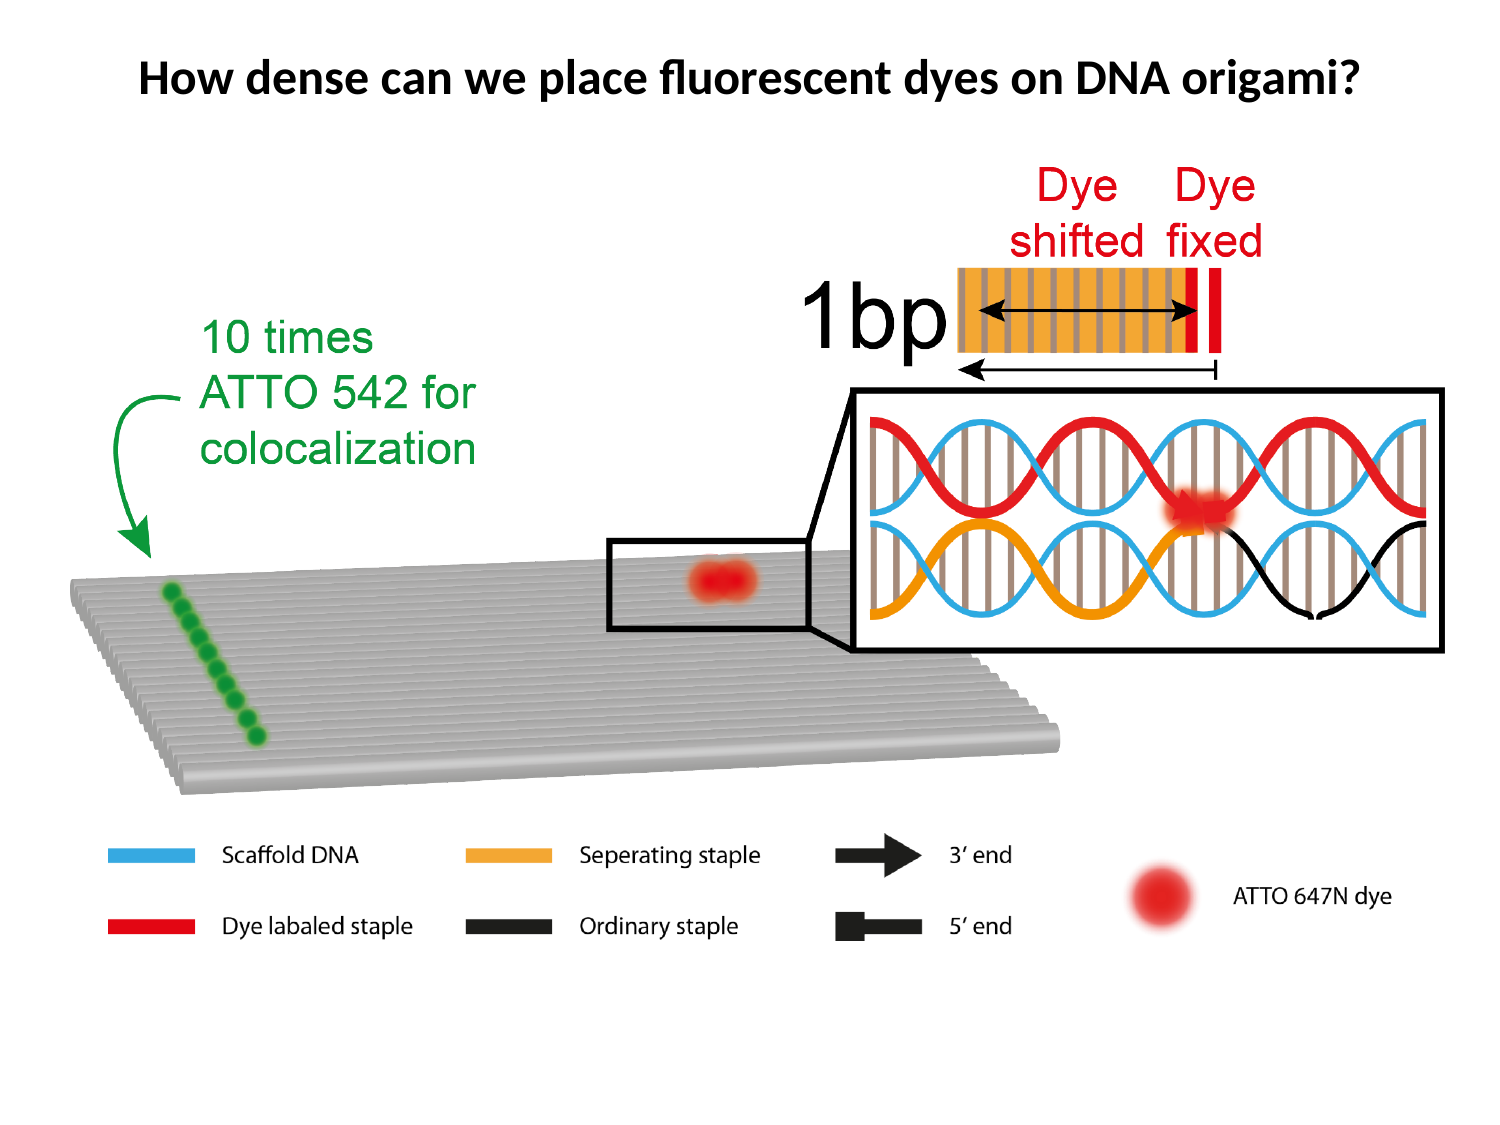

# How dense can we place fluorescent dyes on DNA origami?